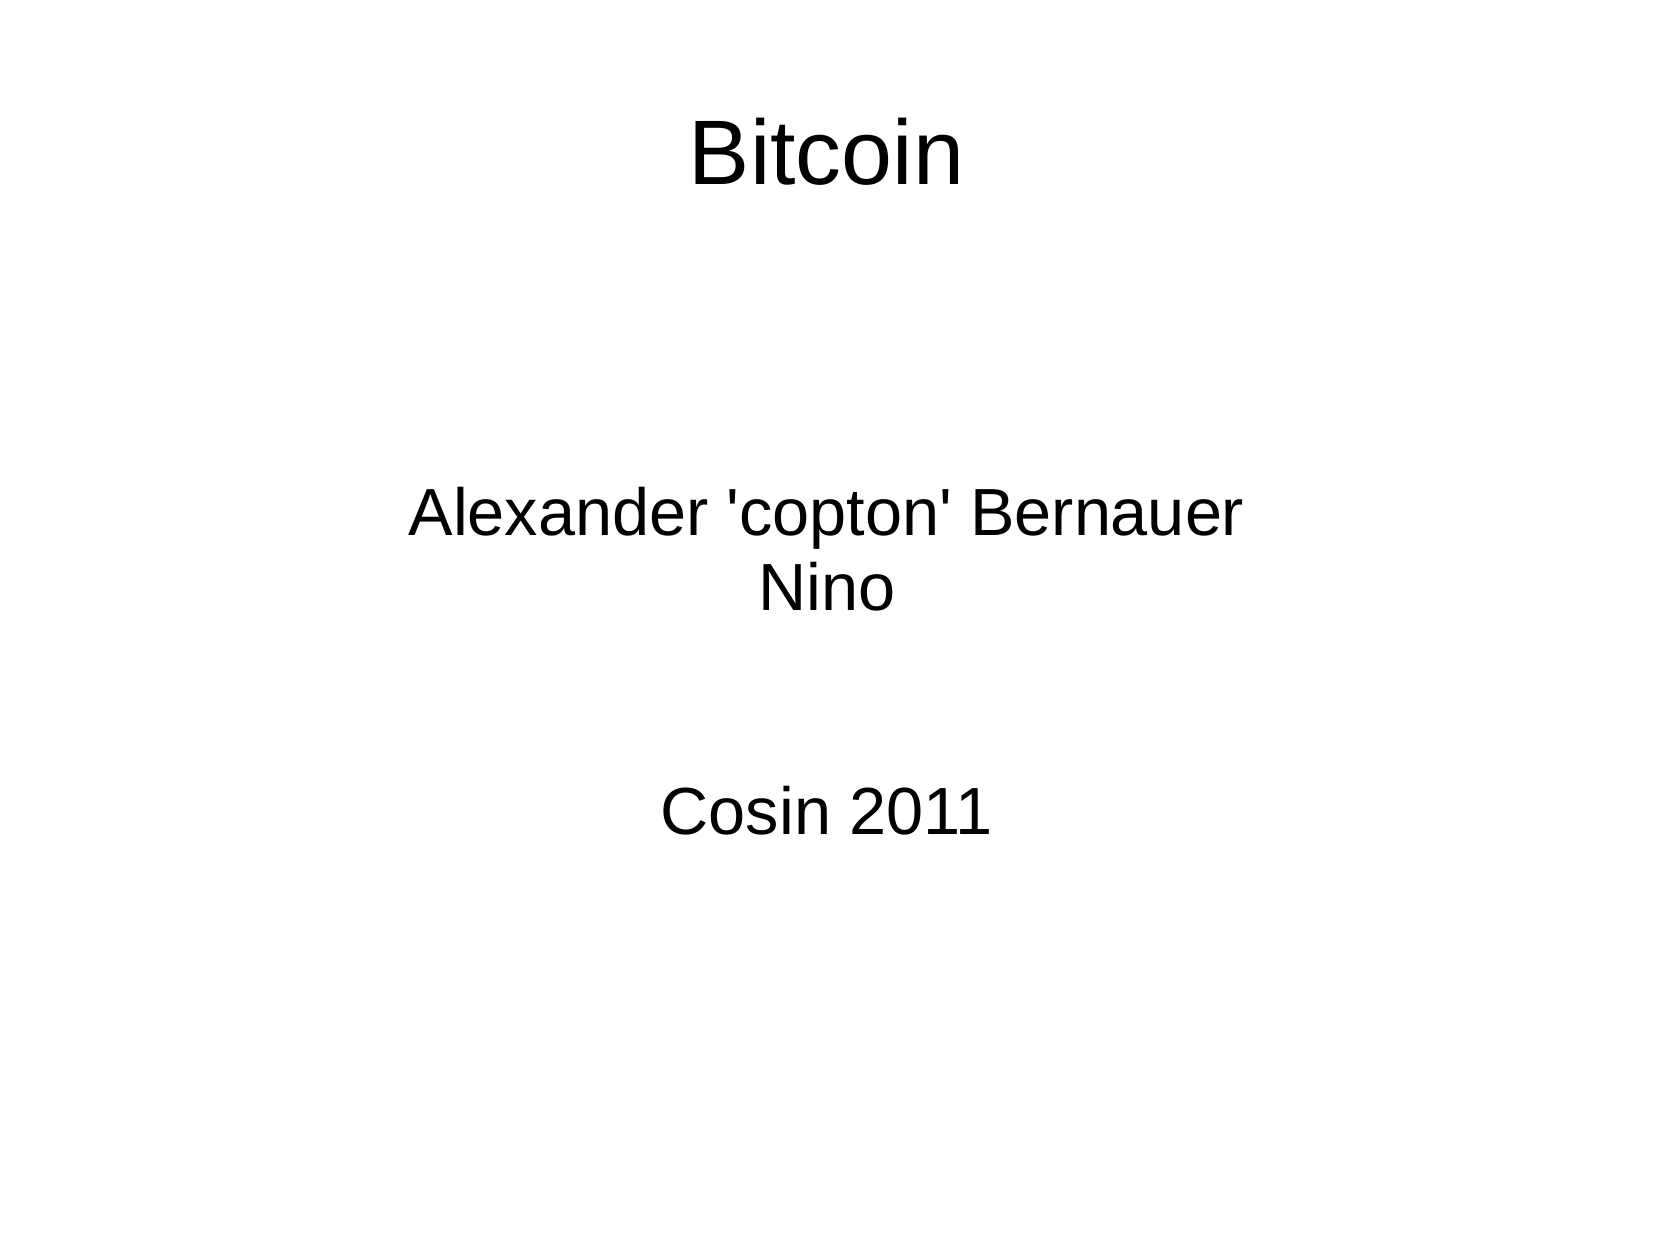

# Bitcoin
Alexander 'copton' Bernauer
Nino
Cosin 2011